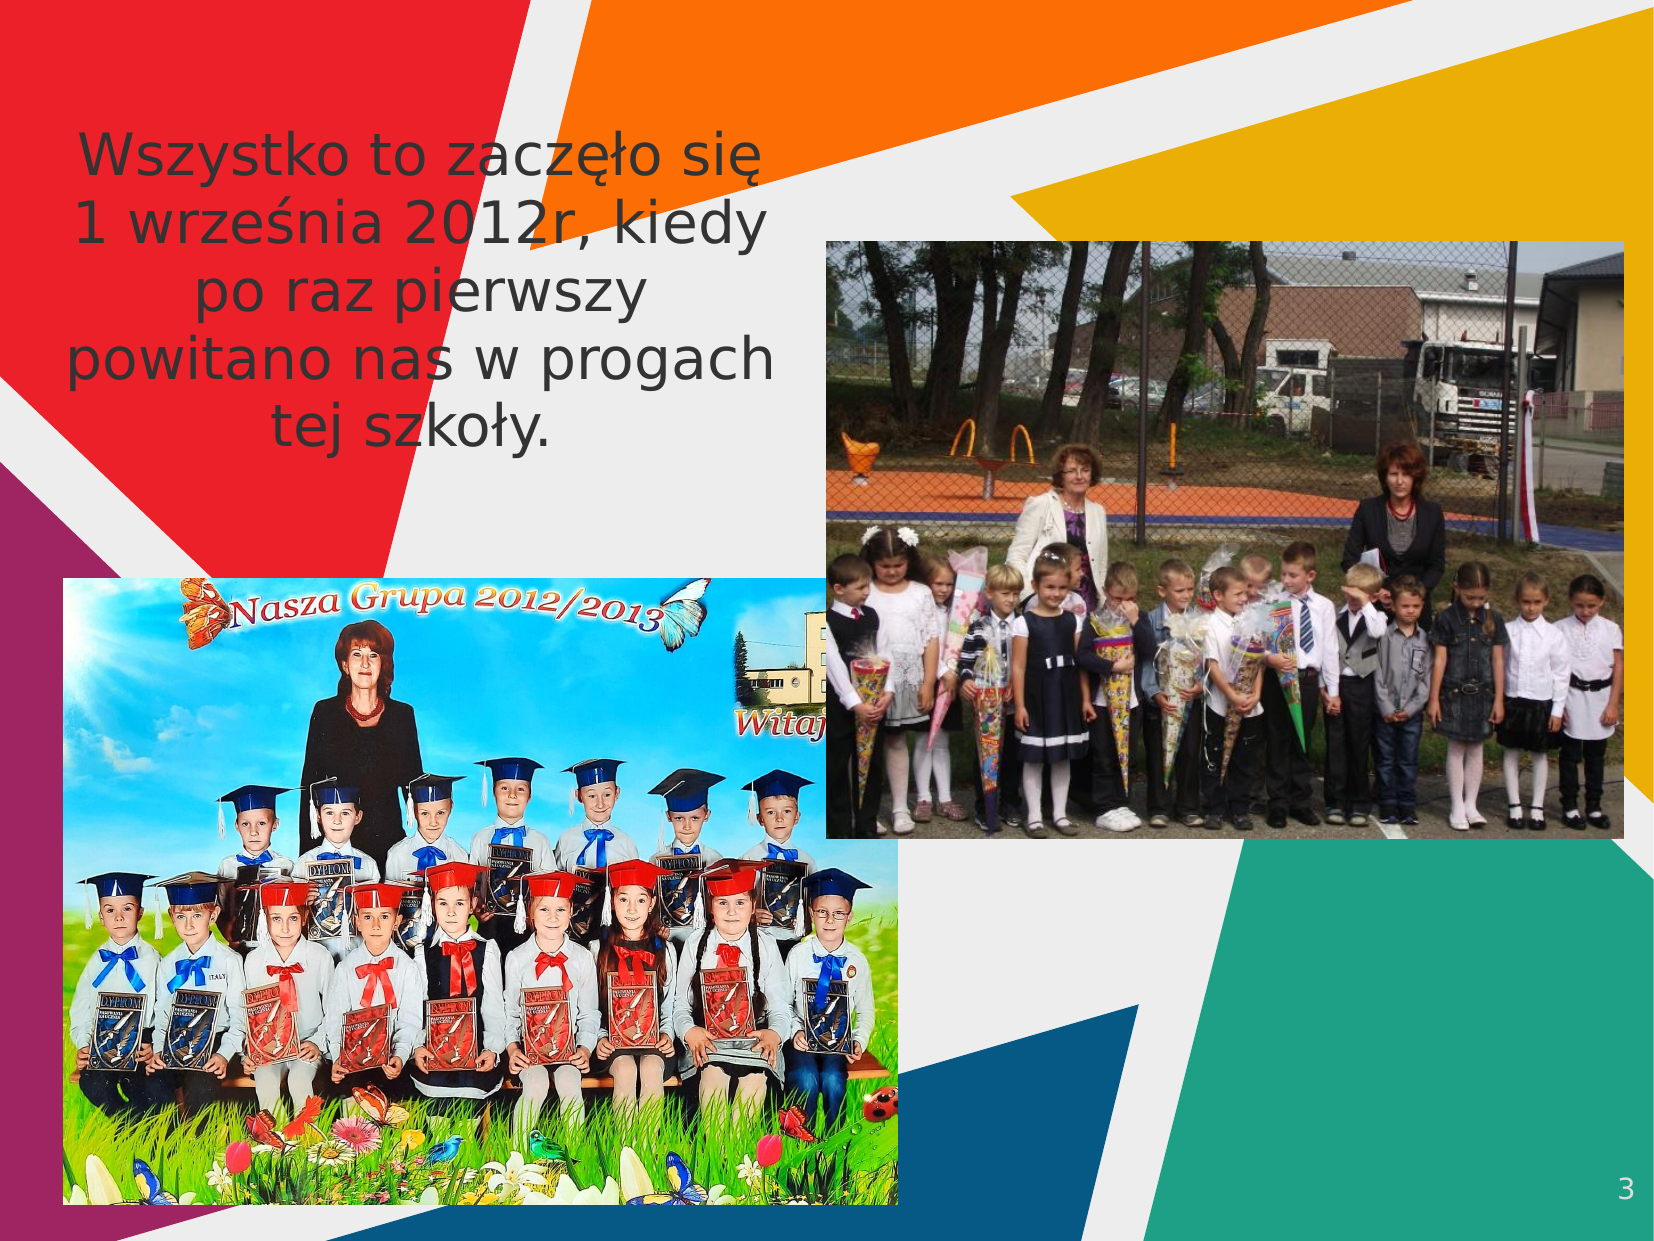

# Wszystko to zaczęło się 1 września 2012r, kiedy po raz pierwszy powitano nas w progach tej szkoły.
3